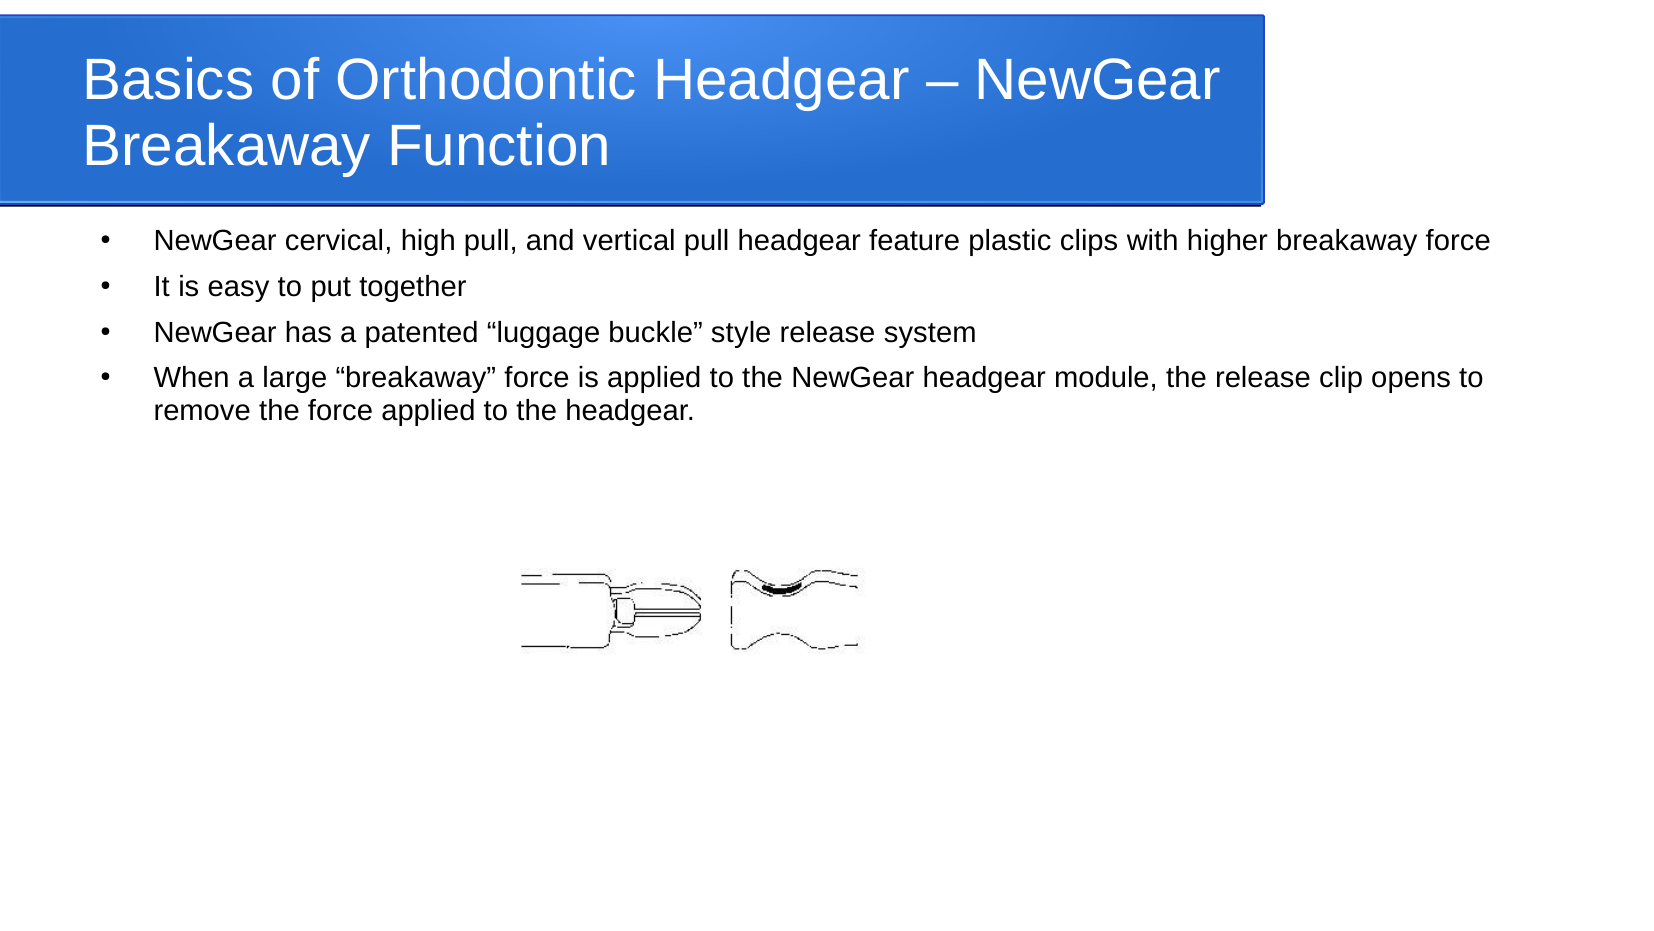

# Basics of Orthodontic Headgear – NewGear Breakaway Function
NewGear cervical, high pull, and vertical pull headgear feature plastic clips with higher breakaway force
It is easy to put together
NewGear has a patented “luggage buckle” style release system
When a large “breakaway” force is applied to the NewGear headgear module, the release clip opens to remove the force applied to the headgear.